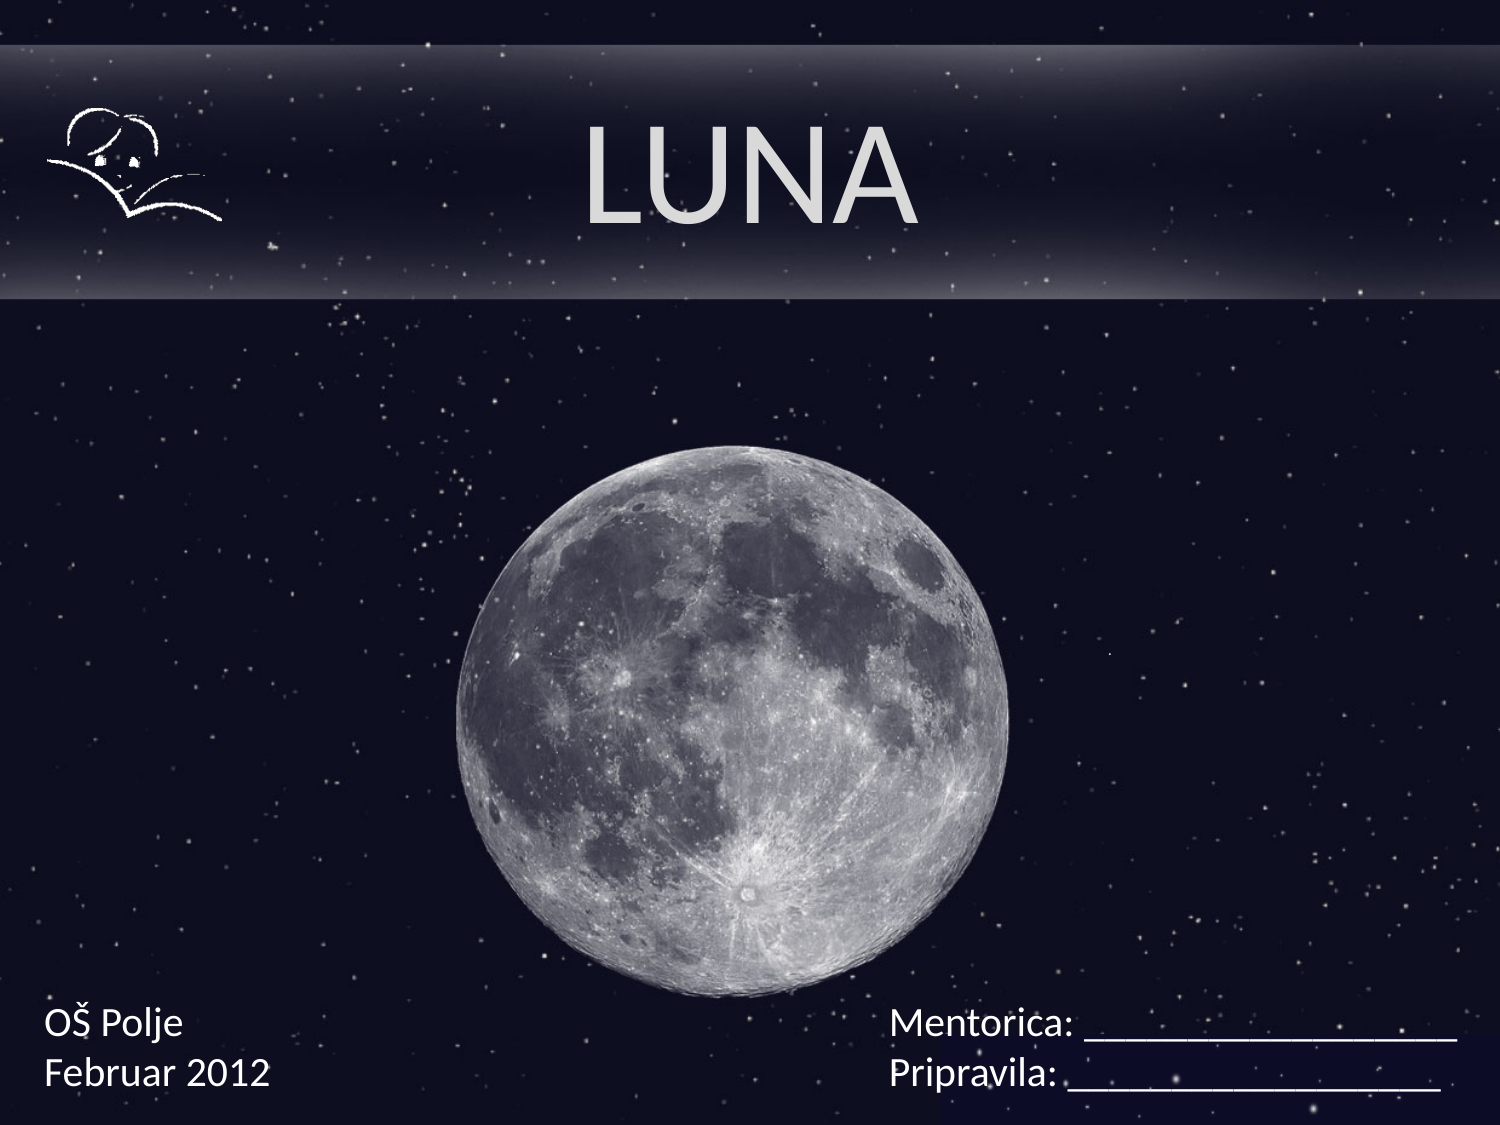

LUNA
# .
OŠ Polje
Februar 2012
Mentorica: __________________
Pripravila: __________________